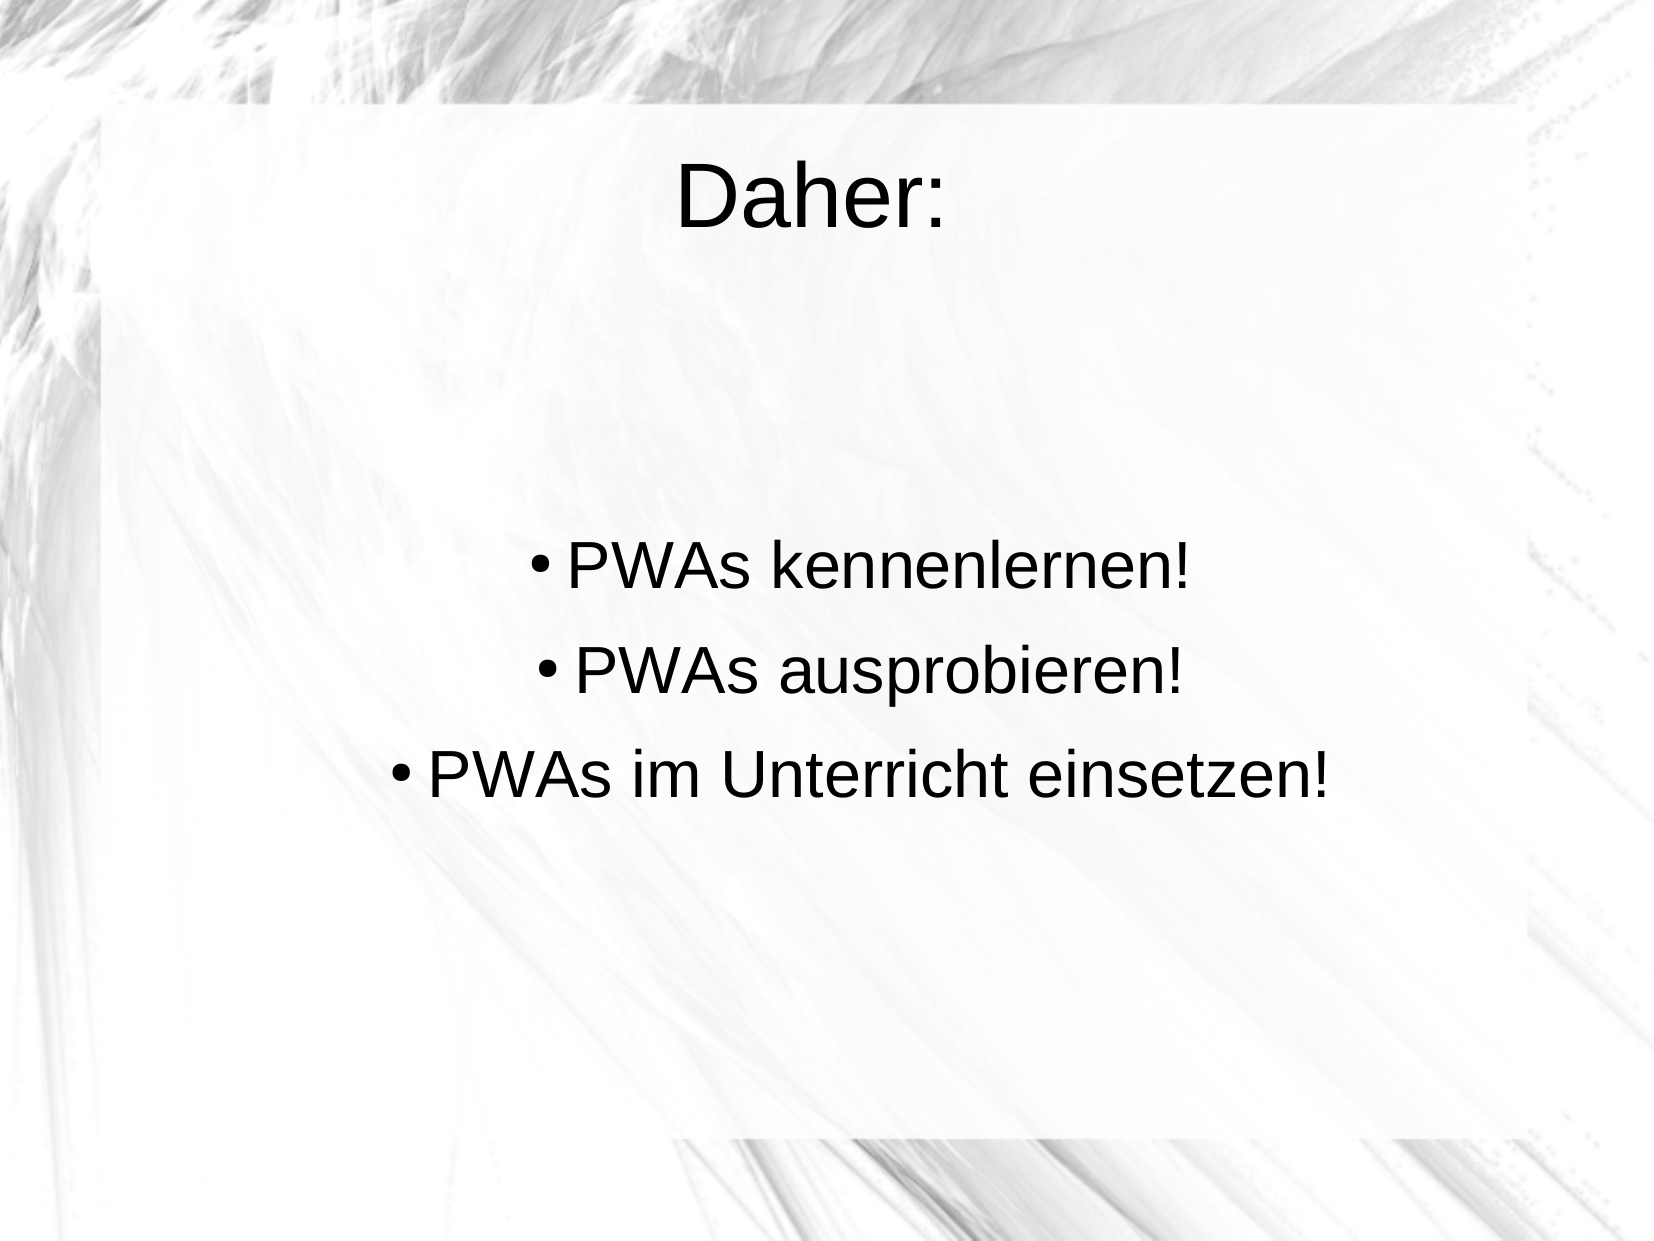

# Daher:
PWAs kennenlernen!
PWAs ausprobieren!
PWAs im Unterricht einsetzen!